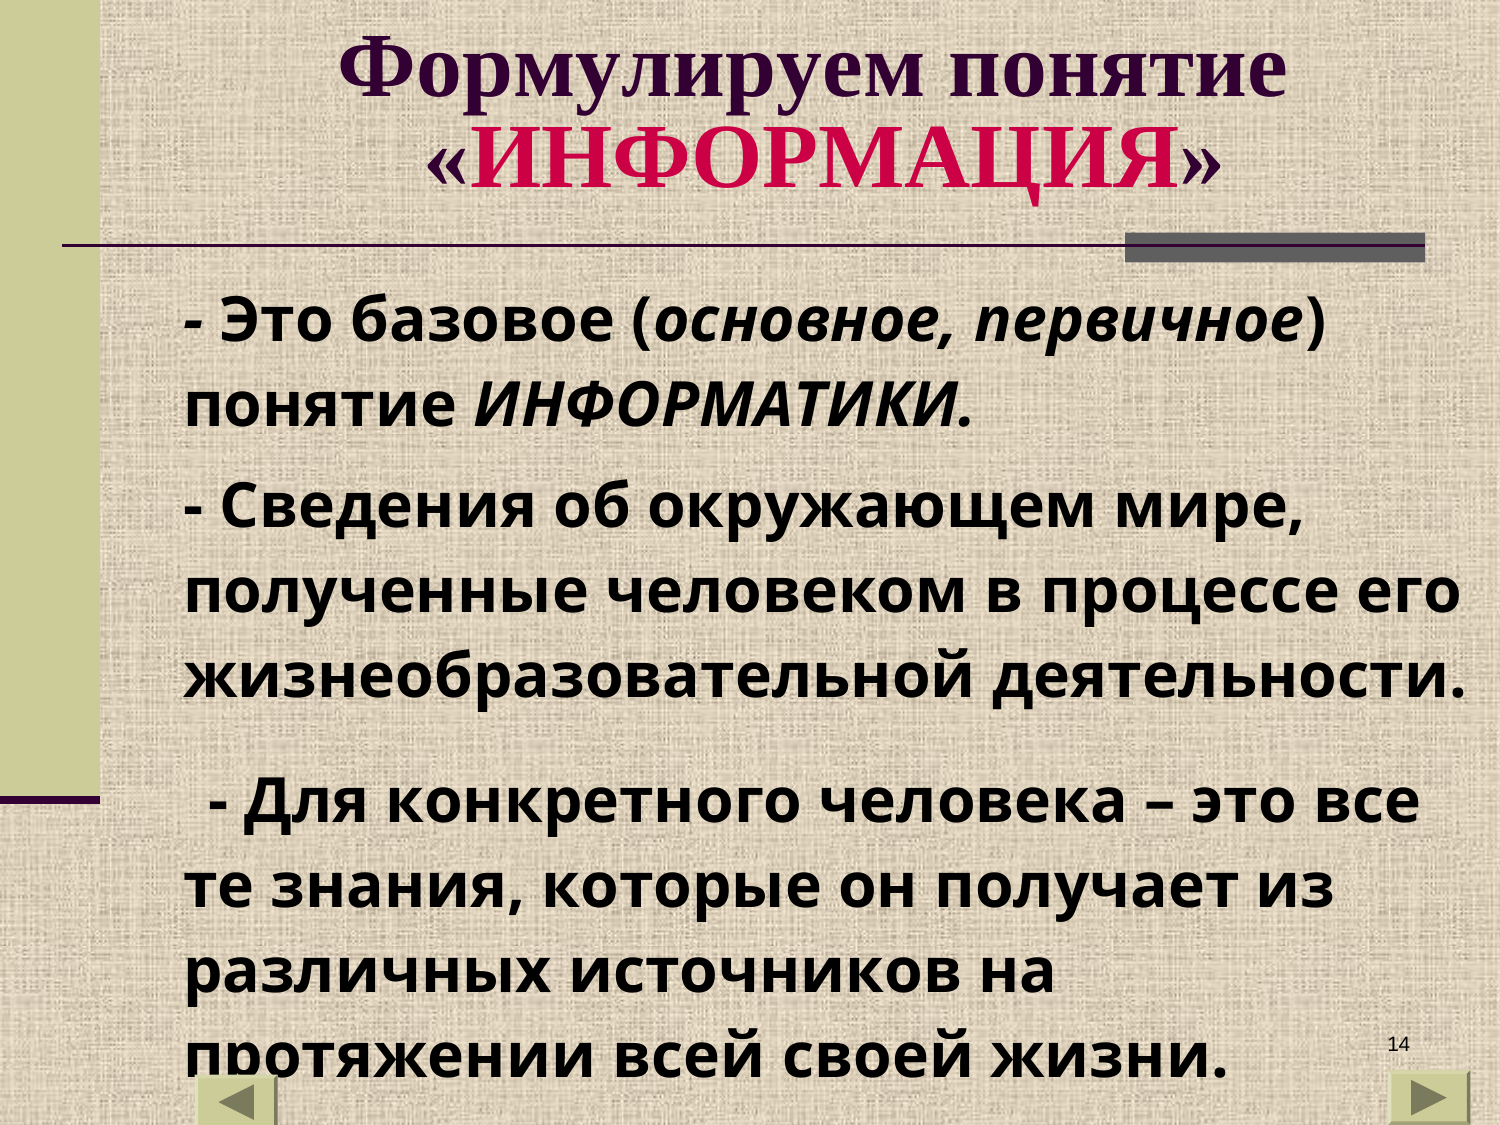

# Формулируем понятие «ИНФОРМАЦИЯ»
	- Это базовое (основное, первичное) понятие ИНФОРМАТИКИ.
	- Сведения об окружающем мире, полученные человеком в процессе его жизнеобразовательной деятельности.
 - Для конкретного человека – это все те знания, которые он получает из различных источников на протяжении всей своей жизни.
14